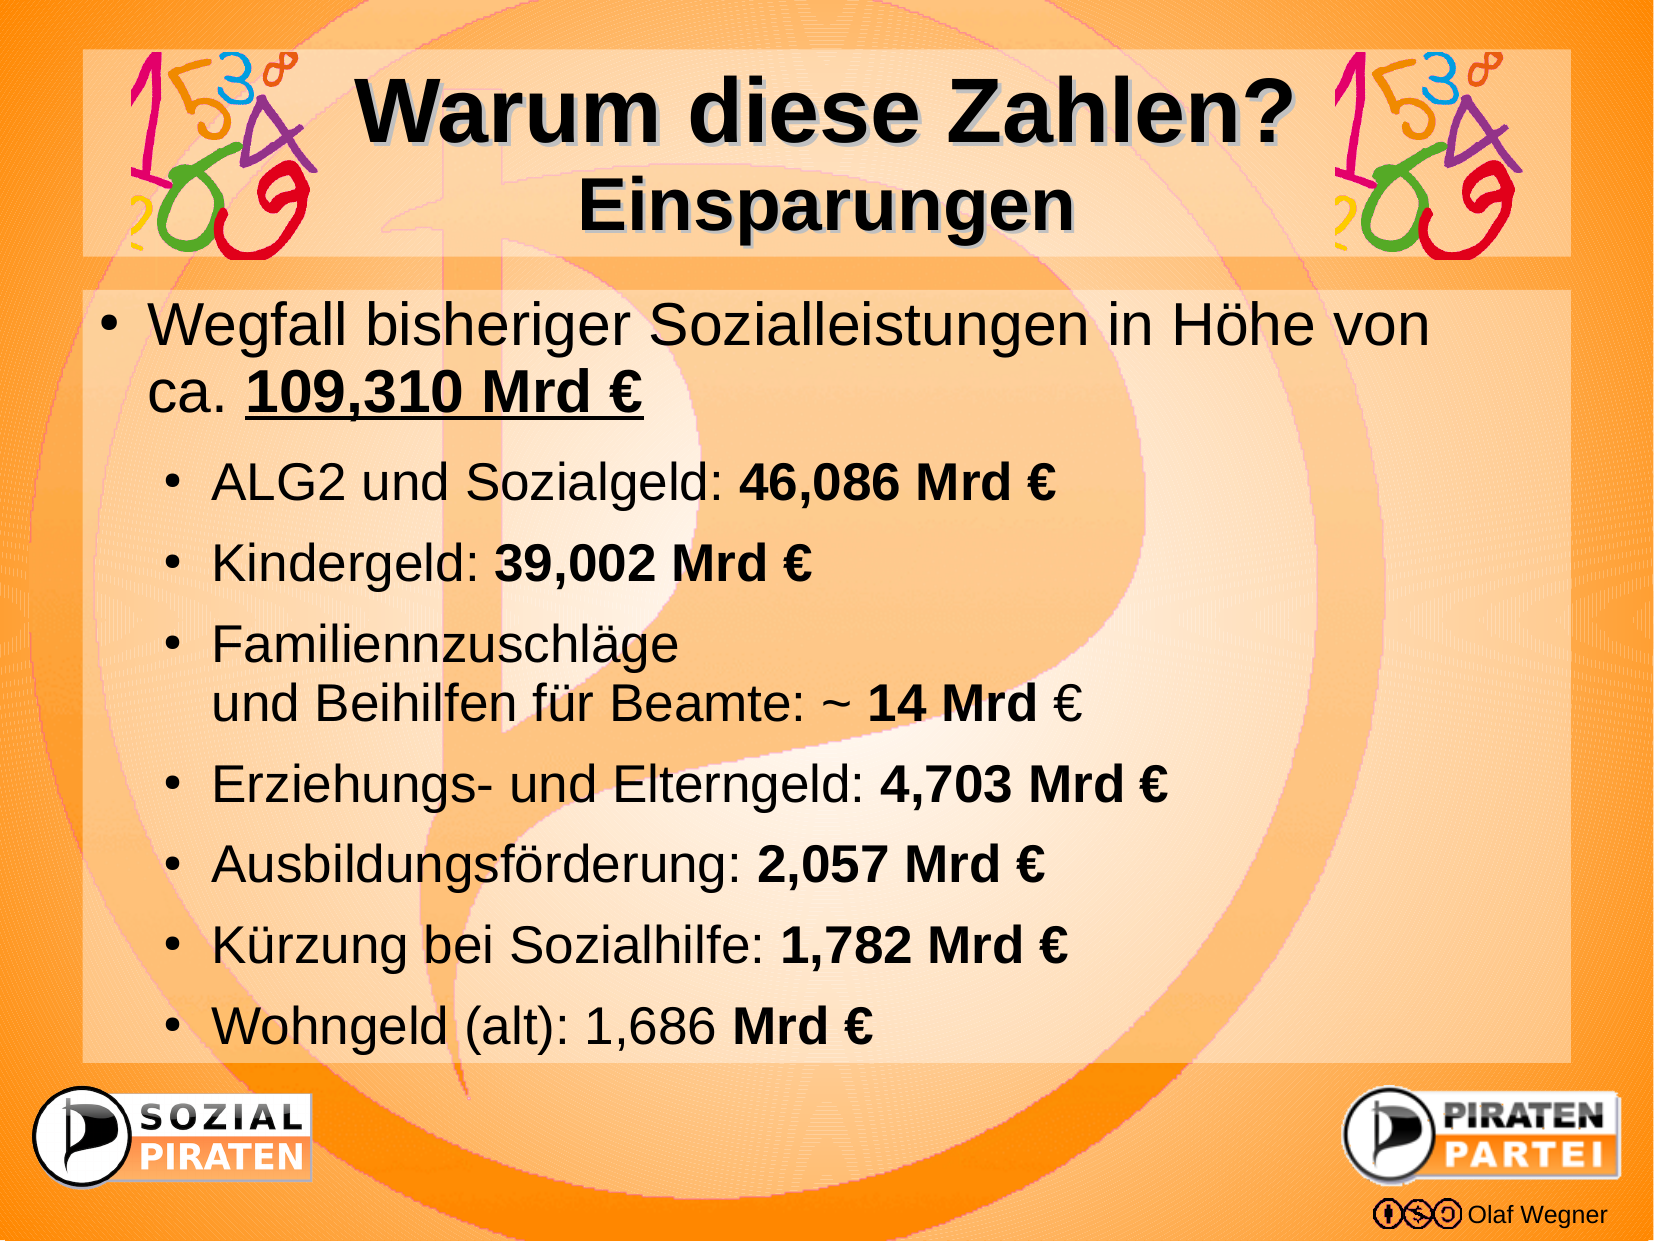

Warum diese Zahlen?
Einsparungen
# Wegfall bisheriger Sozialleistungen in Höhe von ca. 109,310 Mrd €
ALG2 und Sozialgeld: 46,086 Mrd €
Kindergeld: 39,002 Mrd €
Familiennzuschläge
und Beihilfen für Beamte: ~ 14 Mrd €
Erziehungs- und Elterngeld: 4,703 Mrd €
Ausbildungsförderung: 2,057 Mrd €
Kürzung bei Sozialhilfe: 1,782 Mrd €
Wohngeld (alt): 1,686 Mrd €
Olaf Wegner